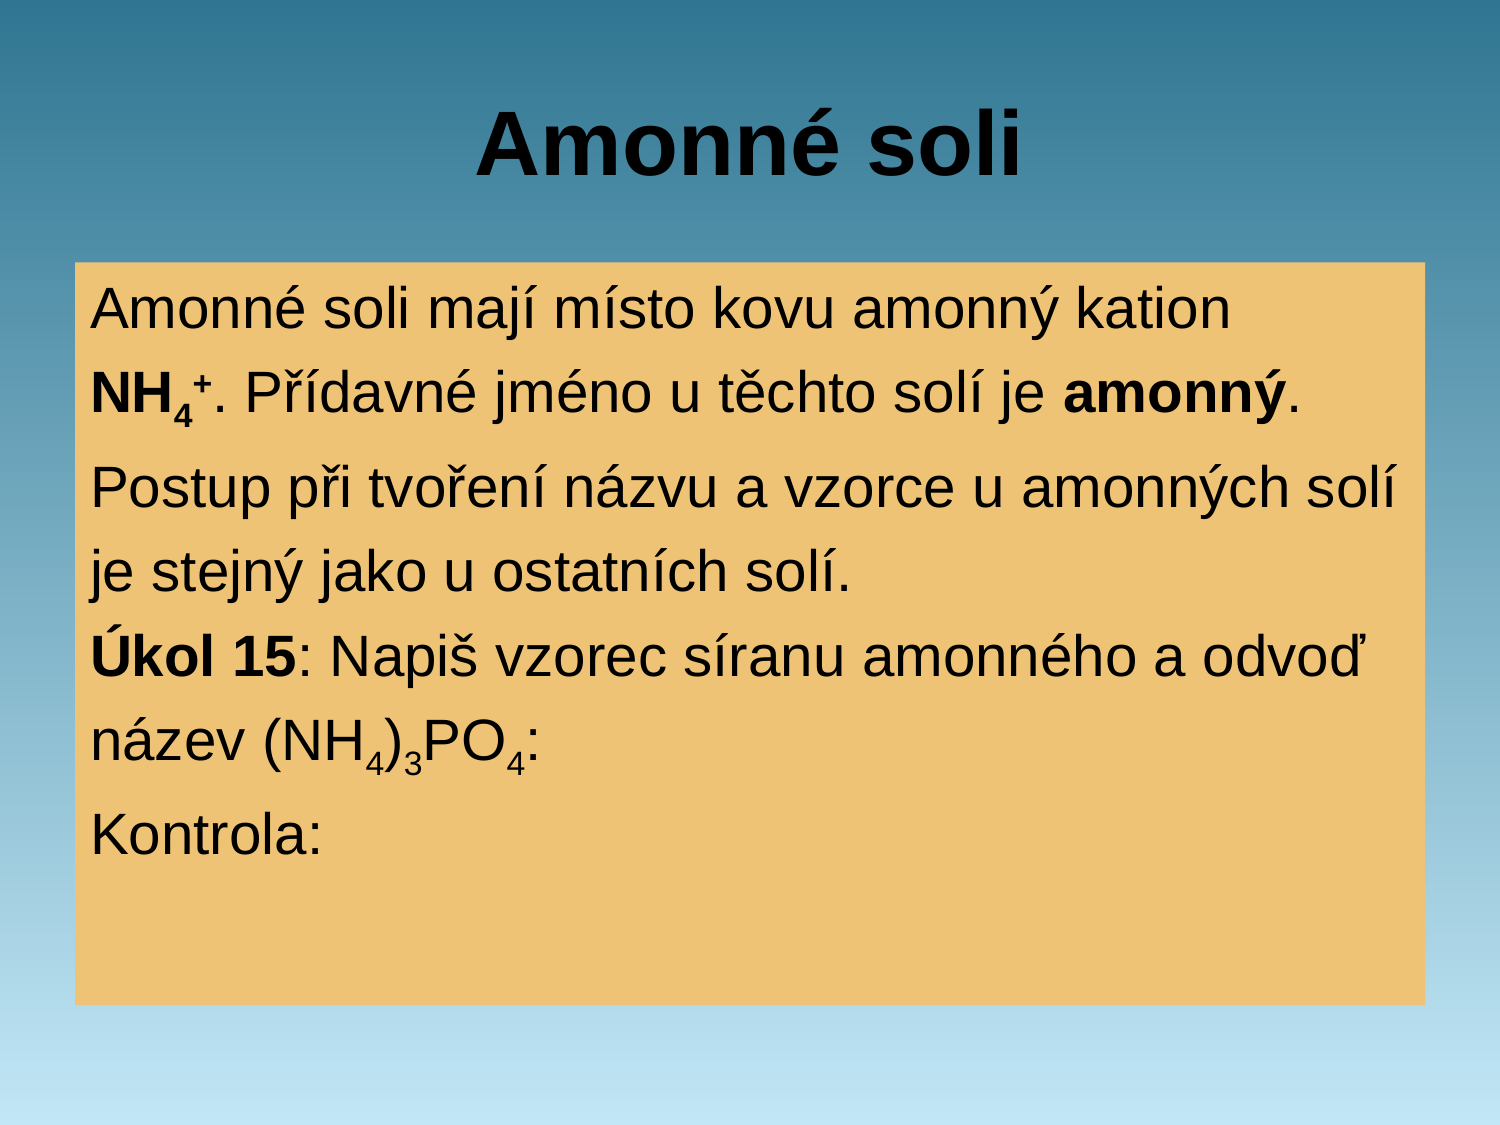

# Amonné soli
Amonné soli mají místo kovu amonný kation
NH4+. Přídavné jméno u těchto solí je amonný.
Postup při tvoření názvu a vzorce u amonných solí
je stejný jako u ostatních solí.
Úkol 15: Napiš vzorec síranu amonného a odvoď
název (NH4)3PO4:
Kontrola: (NH4)2SO4, fosforečnan amonný